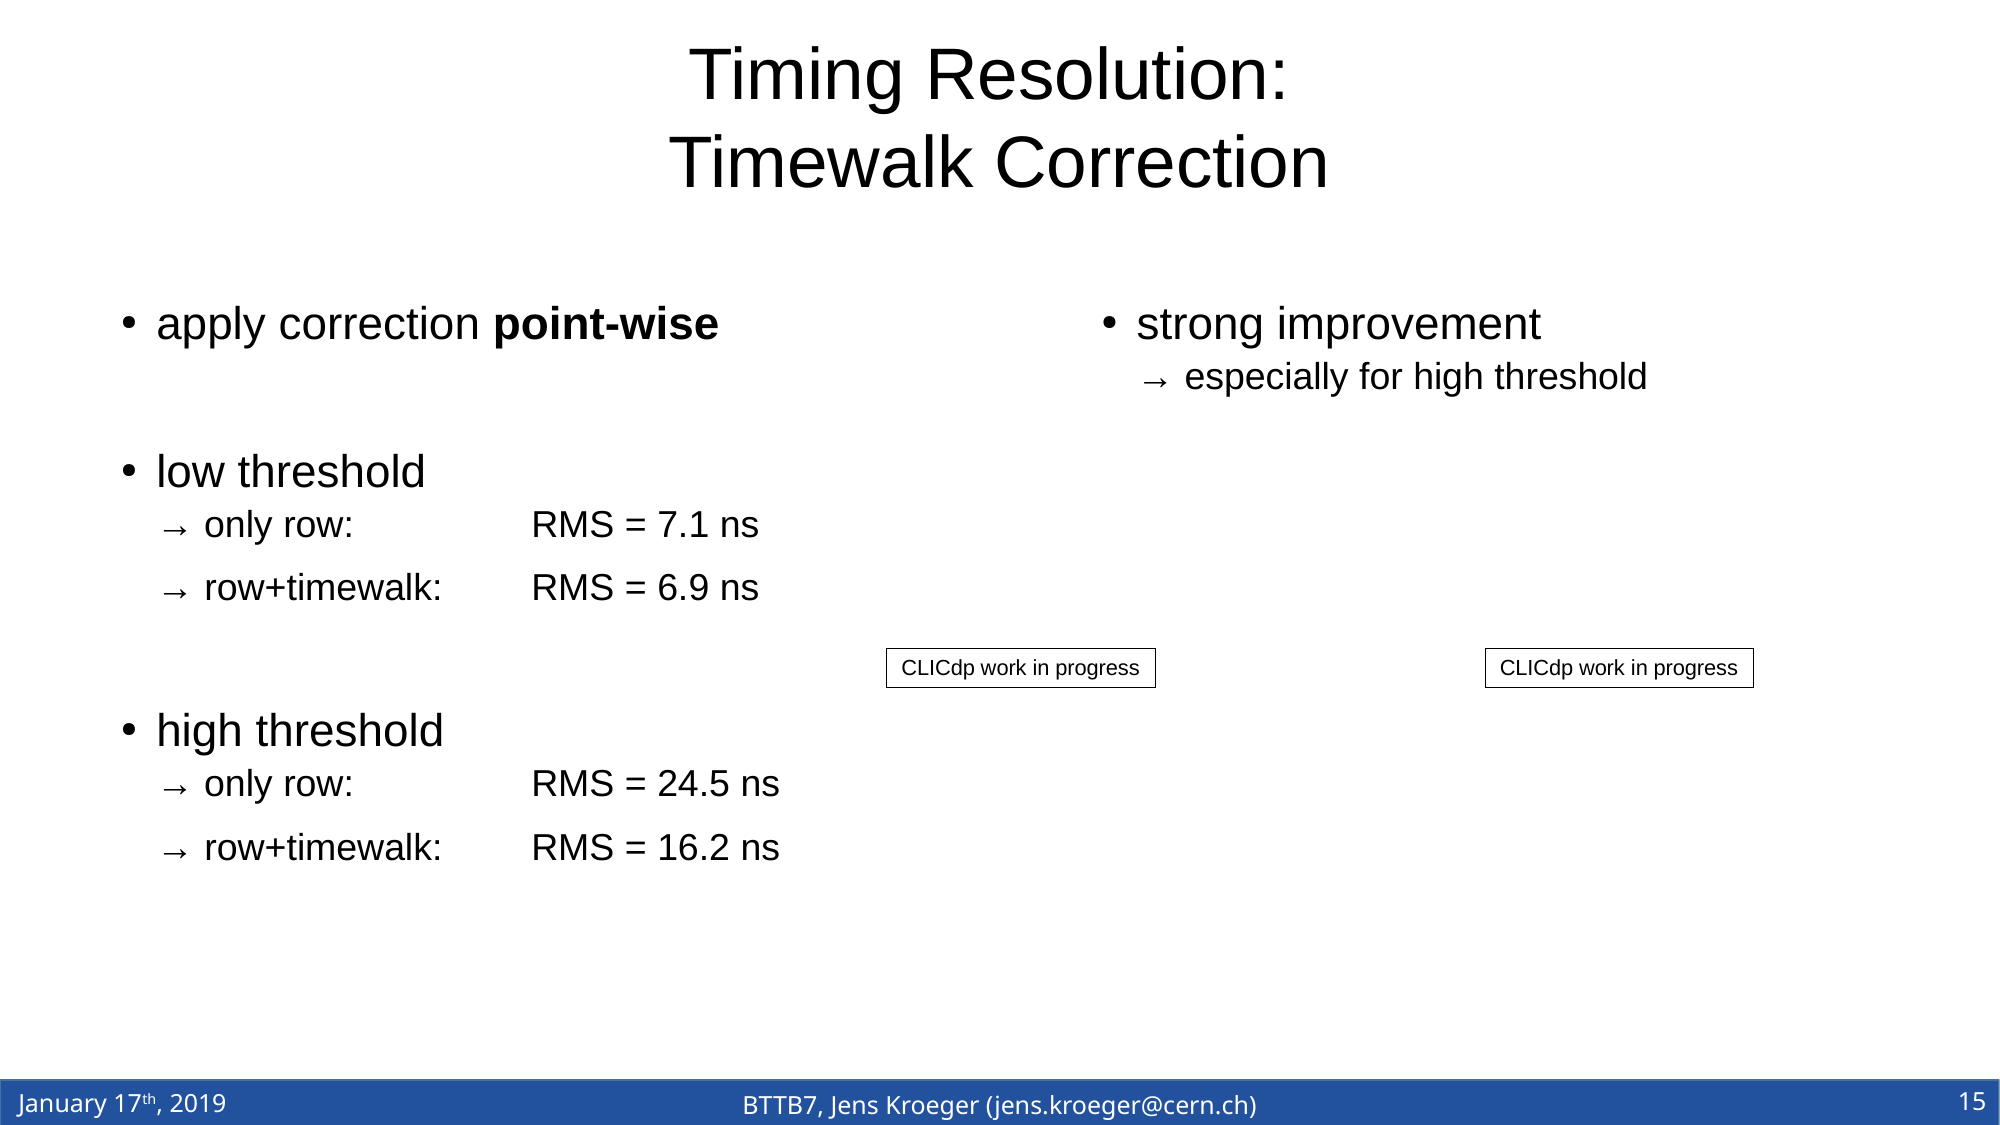

# Timing Resolution: Timewalk Correction
apply correction point-wise
low threshold
→ only row:			RMS = 7.1 ns
→ row+timewalk:		RMS = 6.9 ns
high threshold
→ only row:			RMS = 24.5 ns
→ row+timewalk:		RMS = 16.2 ns
strong improvement
→ especially for high threshold
CLICdp work in progress
CLICdp work in progress
15
November 28th, 2018
BTTB7, Jens Kroeger (jens.kroeger@cern.ch)